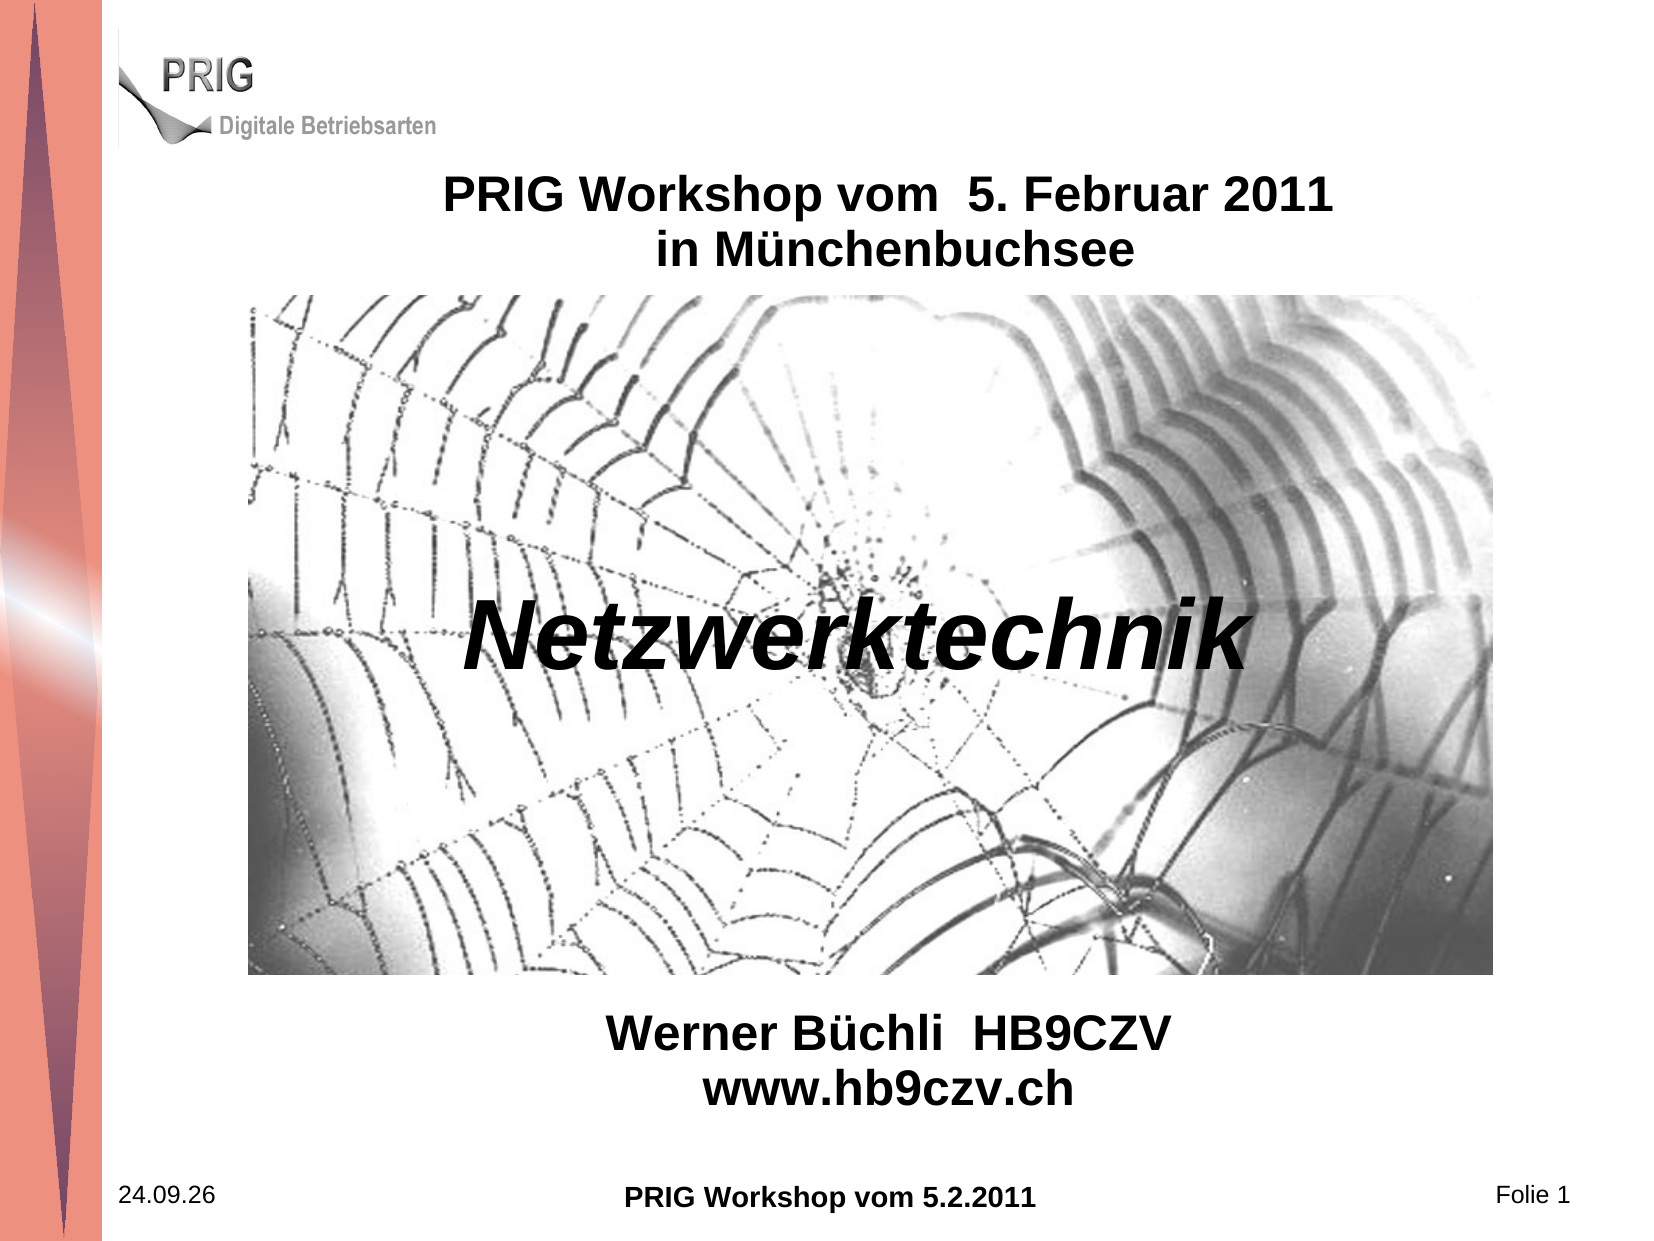

PRIG Workshop vom 5. Februar 2011
 in Münchenbuchsee
# Netzwerktechnik
Werner Büchli HB9CZV
www.hb9czv.ch
PRIG
1